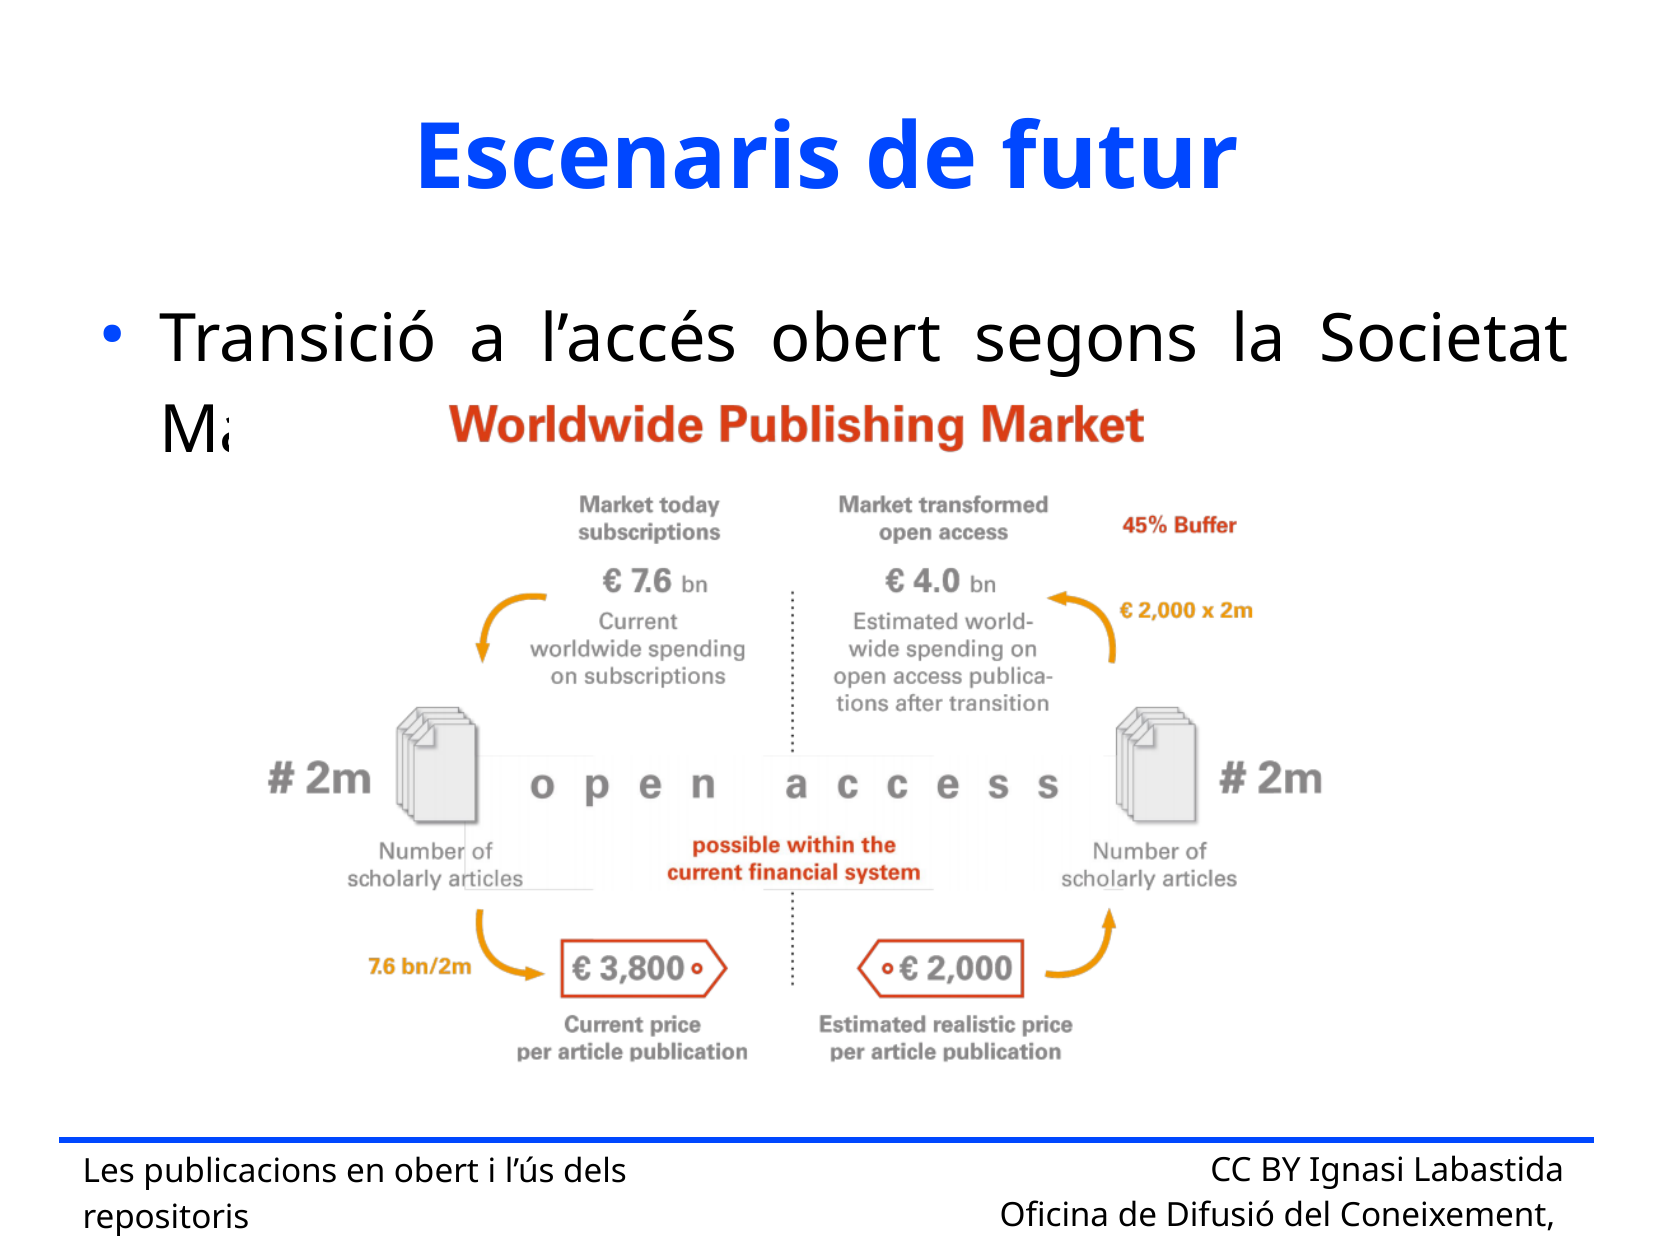

# Escenaris de futur
Transició a l’accés obert segons la Societat Max Planck